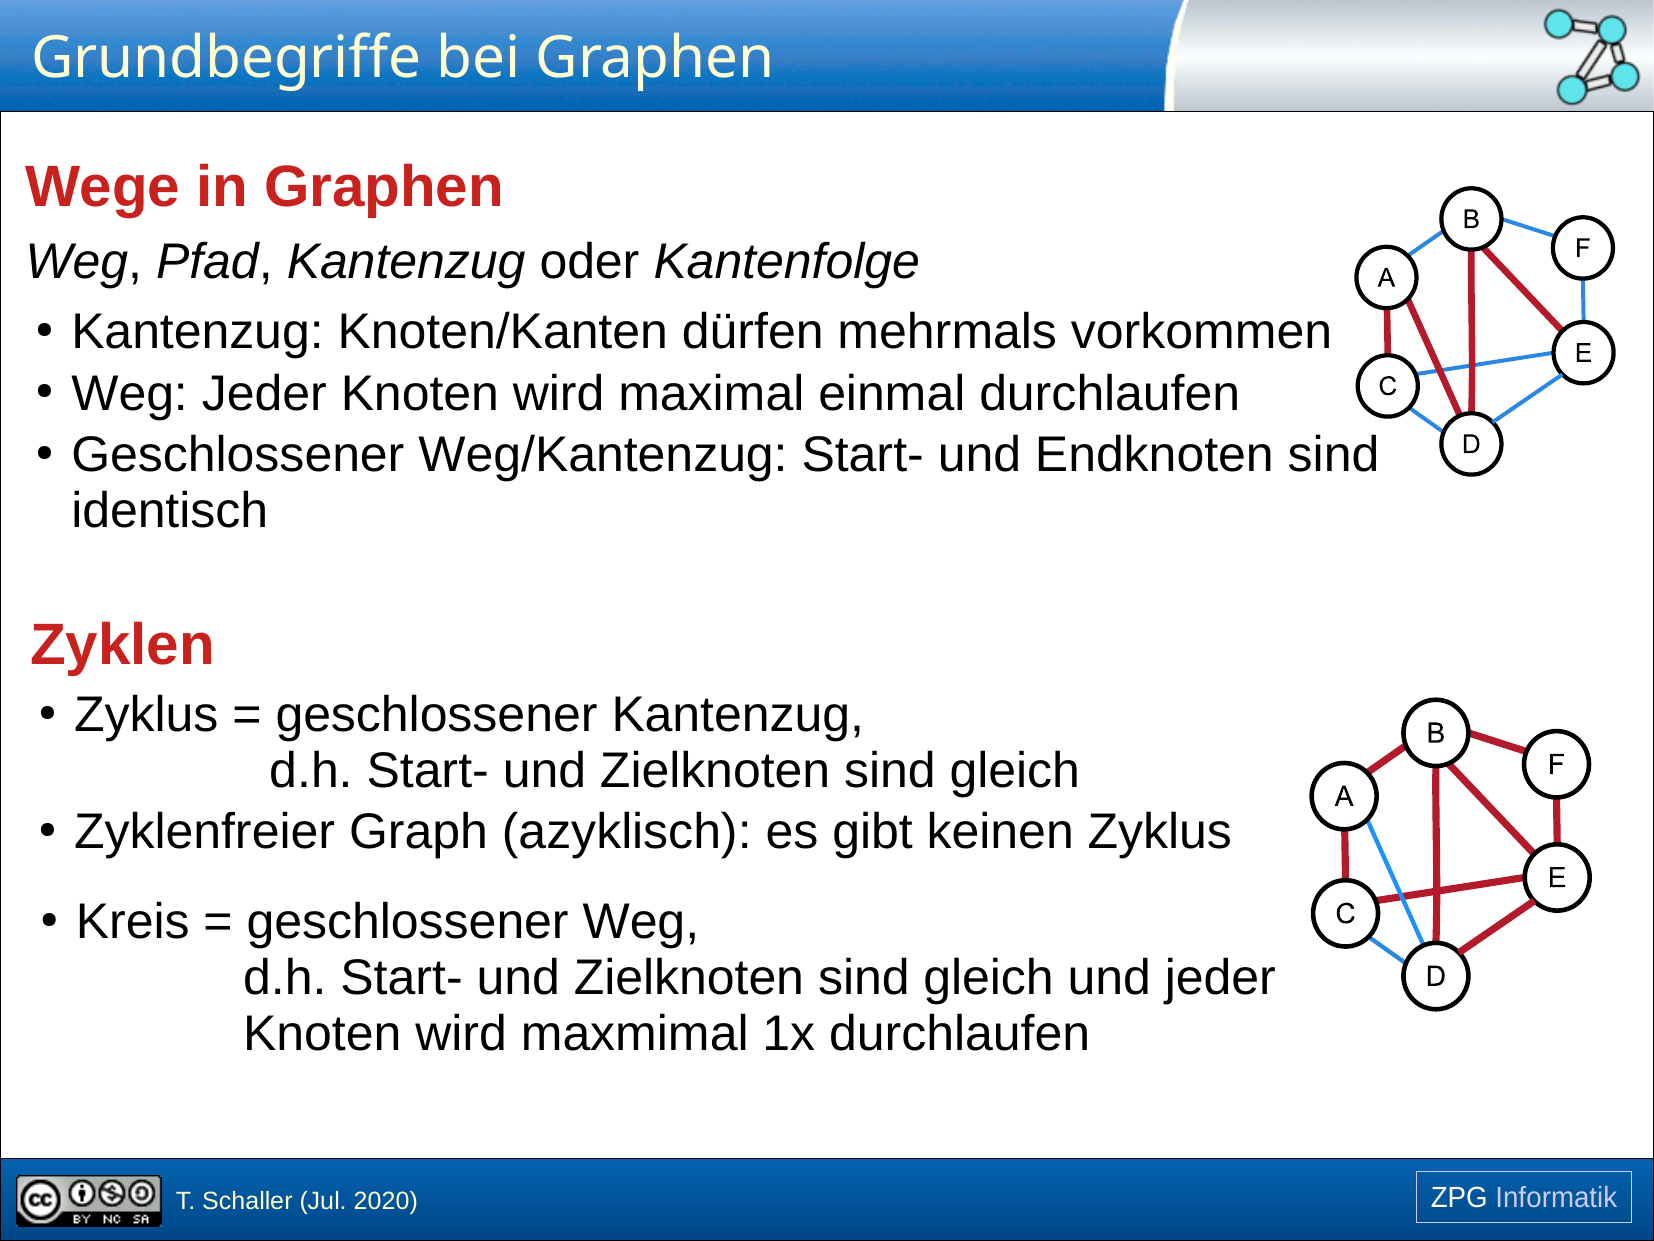

# Grundbegriffe bei Graphen
Wege in Graphen
Weg, Pfad, Kantenzug oder Kantenfolge
Kantenzug: Knoten/Kanten dürfen mehrmals vorkommen
Weg: Jeder Knoten wird maximal einmal durchlaufen
Geschlossener Weg/Kantenzug: Start- und Endknoten sind identisch
Zyklen
Zyklus = geschlossener Kantenzug,
 d.h. Start- und Zielknoten sind gleich
Zyklenfreier Graph (azyklisch): es gibt keinen Zyklus
Kreis = geschlossener Weg,
 d.h. Start- und Zielknoten sind gleich und jeder
 Knoten wird maxmimal 1x durchlaufen
4